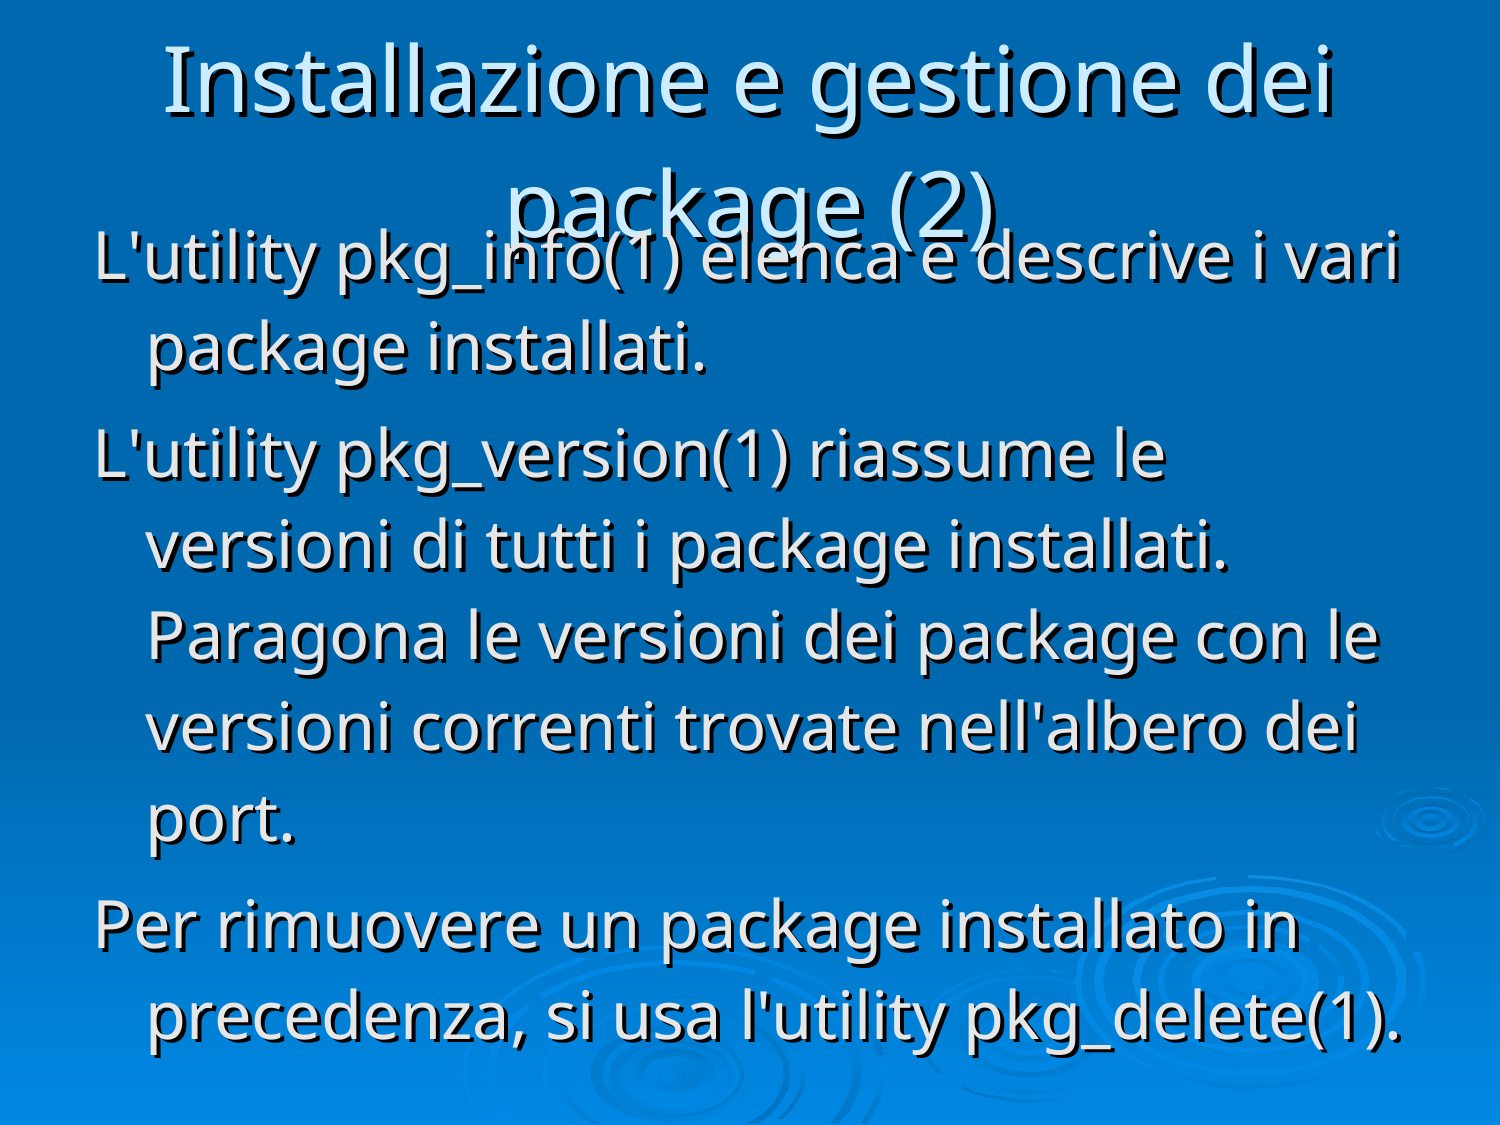

# Installazione e gestione dei package (2)
L'utility pkg_info(1) elenca e descrive i vari package installati.
L'utility pkg_version(1) riassume le versioni di tutti i package installati. Paragona le versioni dei package con le versioni correnti trovate nell'albero dei port.
Per rimuovere un package installato in precedenza, si usa l'utility pkg_delete(1).